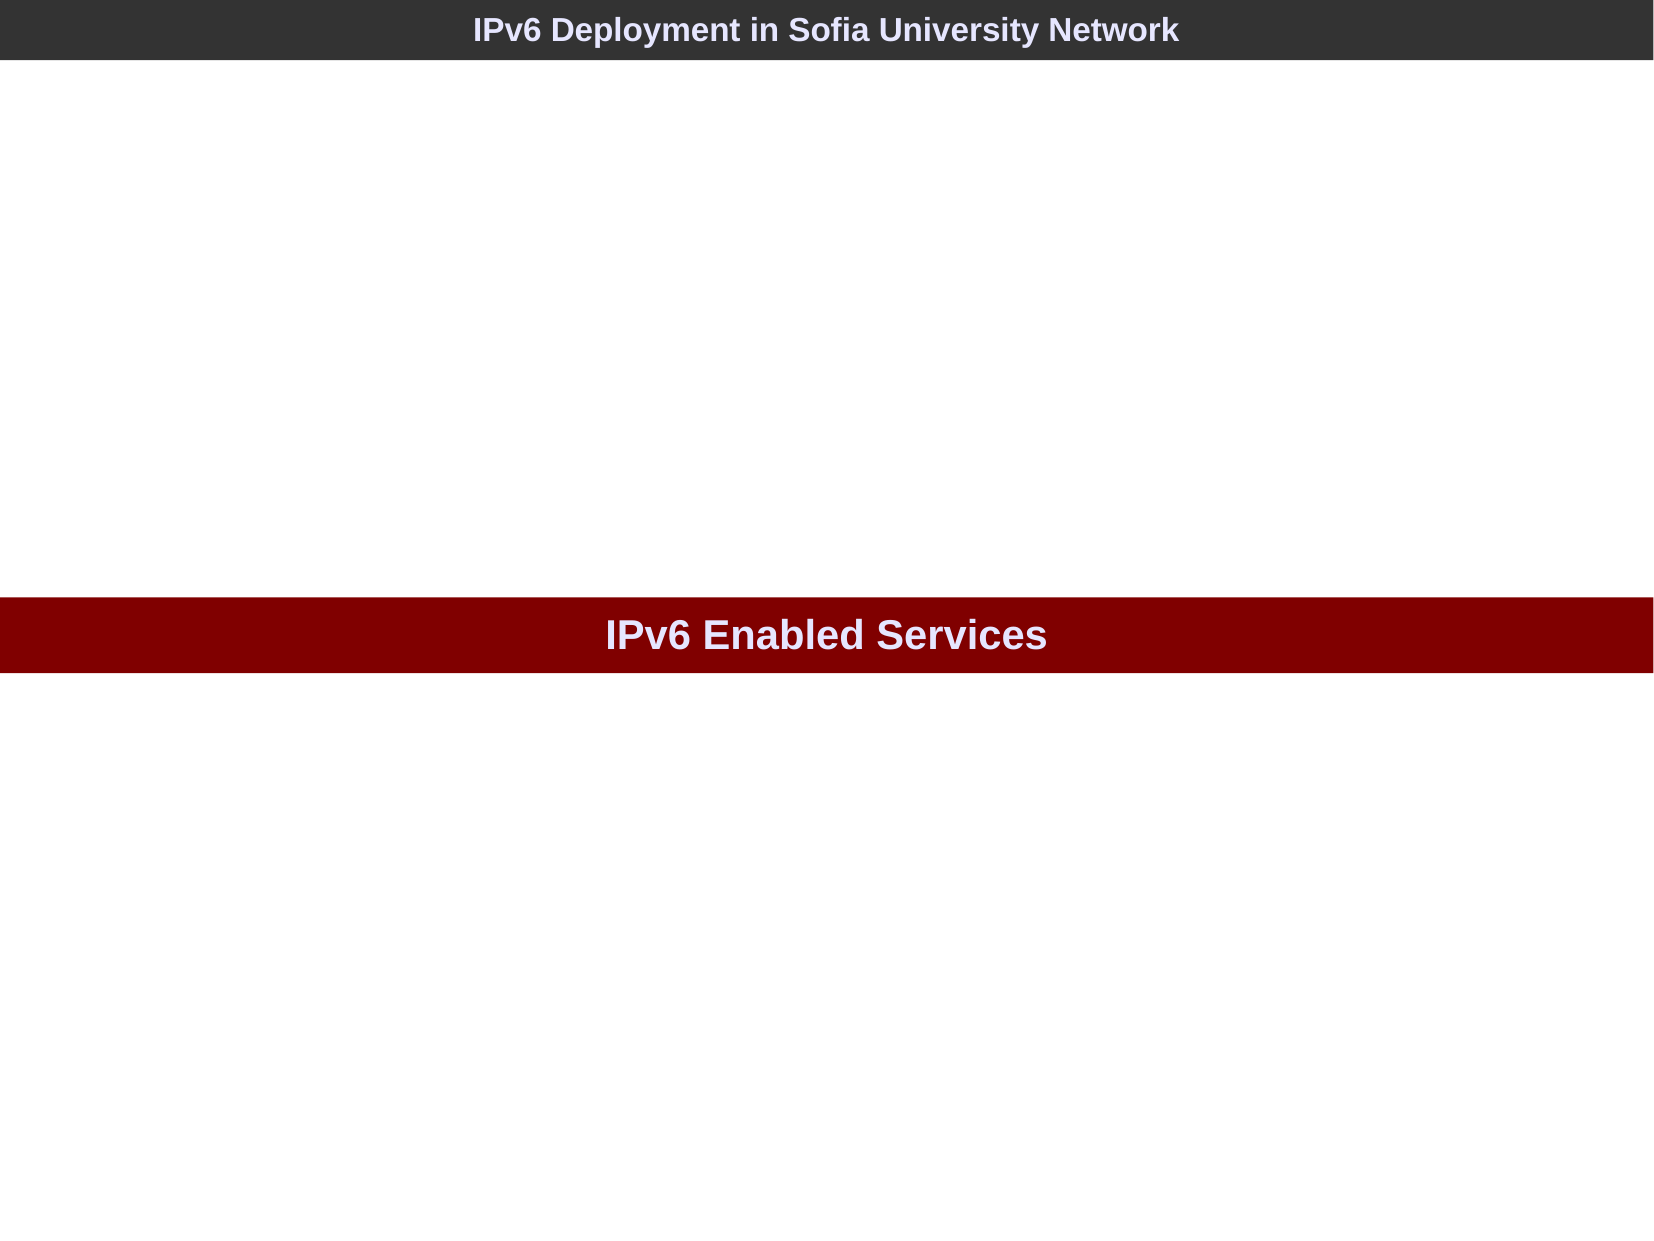

IPv6 Deployment in Sofia University Network
IPv6 Enabled Services